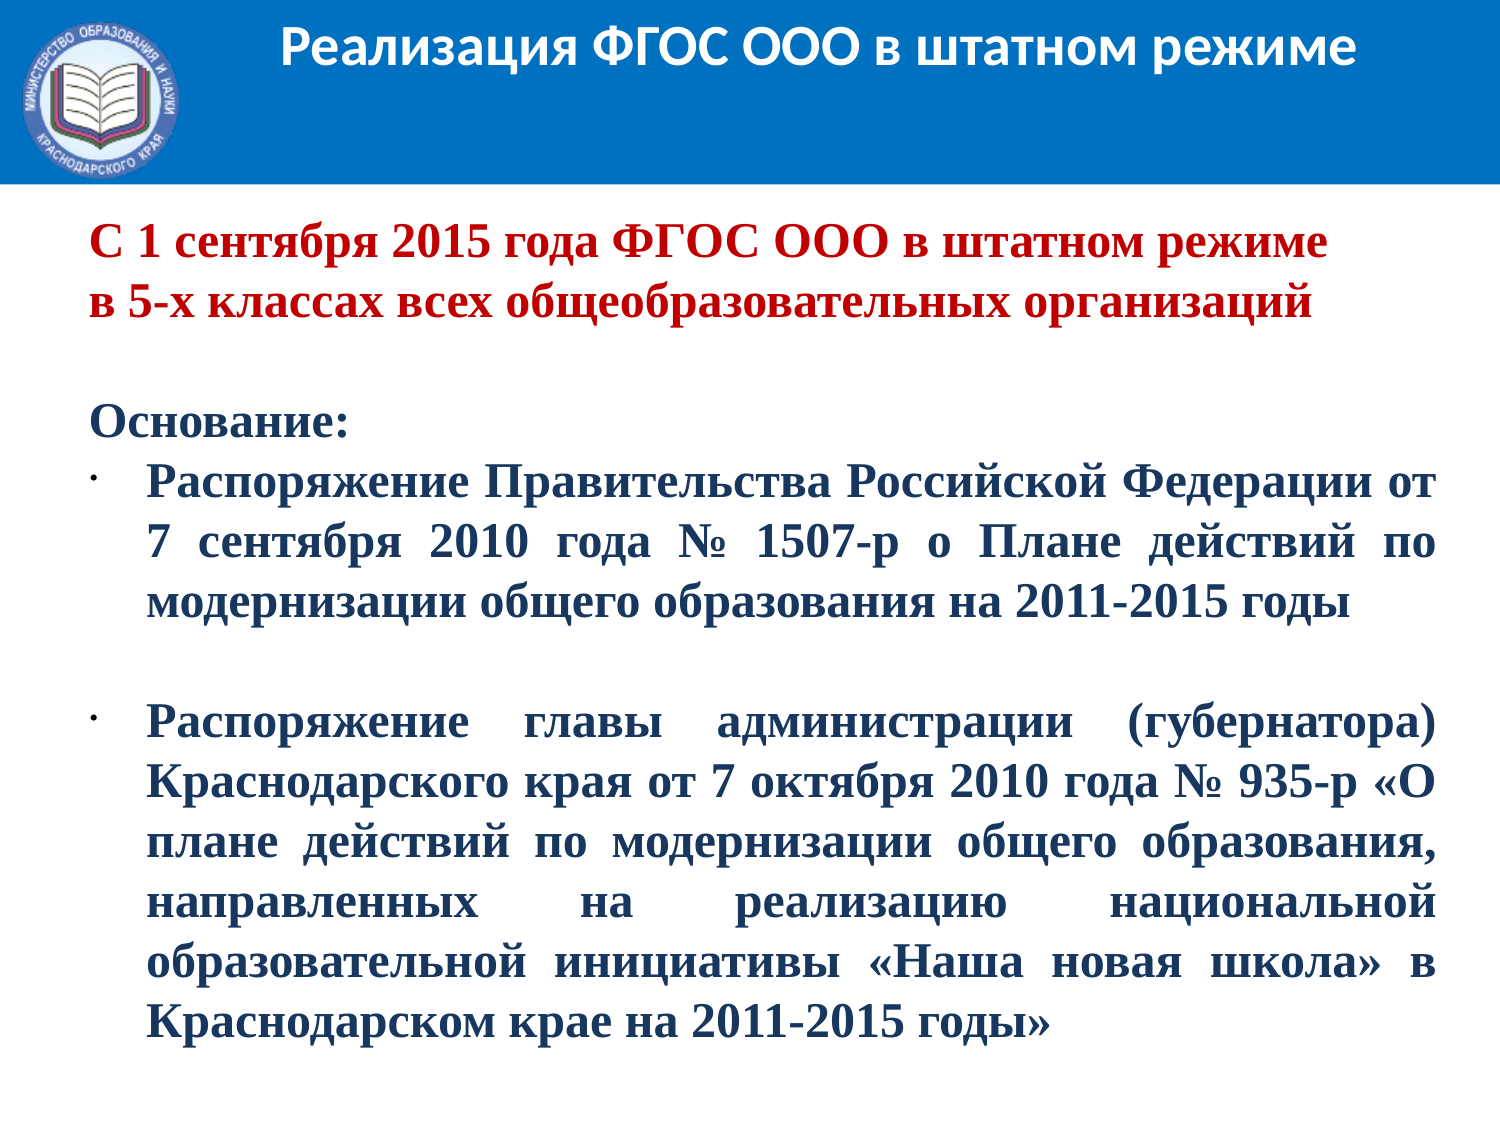

# Реализация ФГОС ООО в штатном режиме
С 1 сентября 2015 года ФГОС ООО в штатном режиме
в 5-х классах всех общеобразовательных организаций
Основание:
Распоряжение Правительства Российской Федерации от 7 сентября 2010 года № 1507-р о Плане действий по модернизации общего образования на 2011-2015 годы
Распоряжение главы администрации (губернатора) Краснодарского края от 7 октября 2010 года № 935-р «О плане действий по модернизации общего образования, направленных на реализацию национальной образовательной инициативы «Наша новая школа» в Краснодарском крае на 2011-2015 годы»